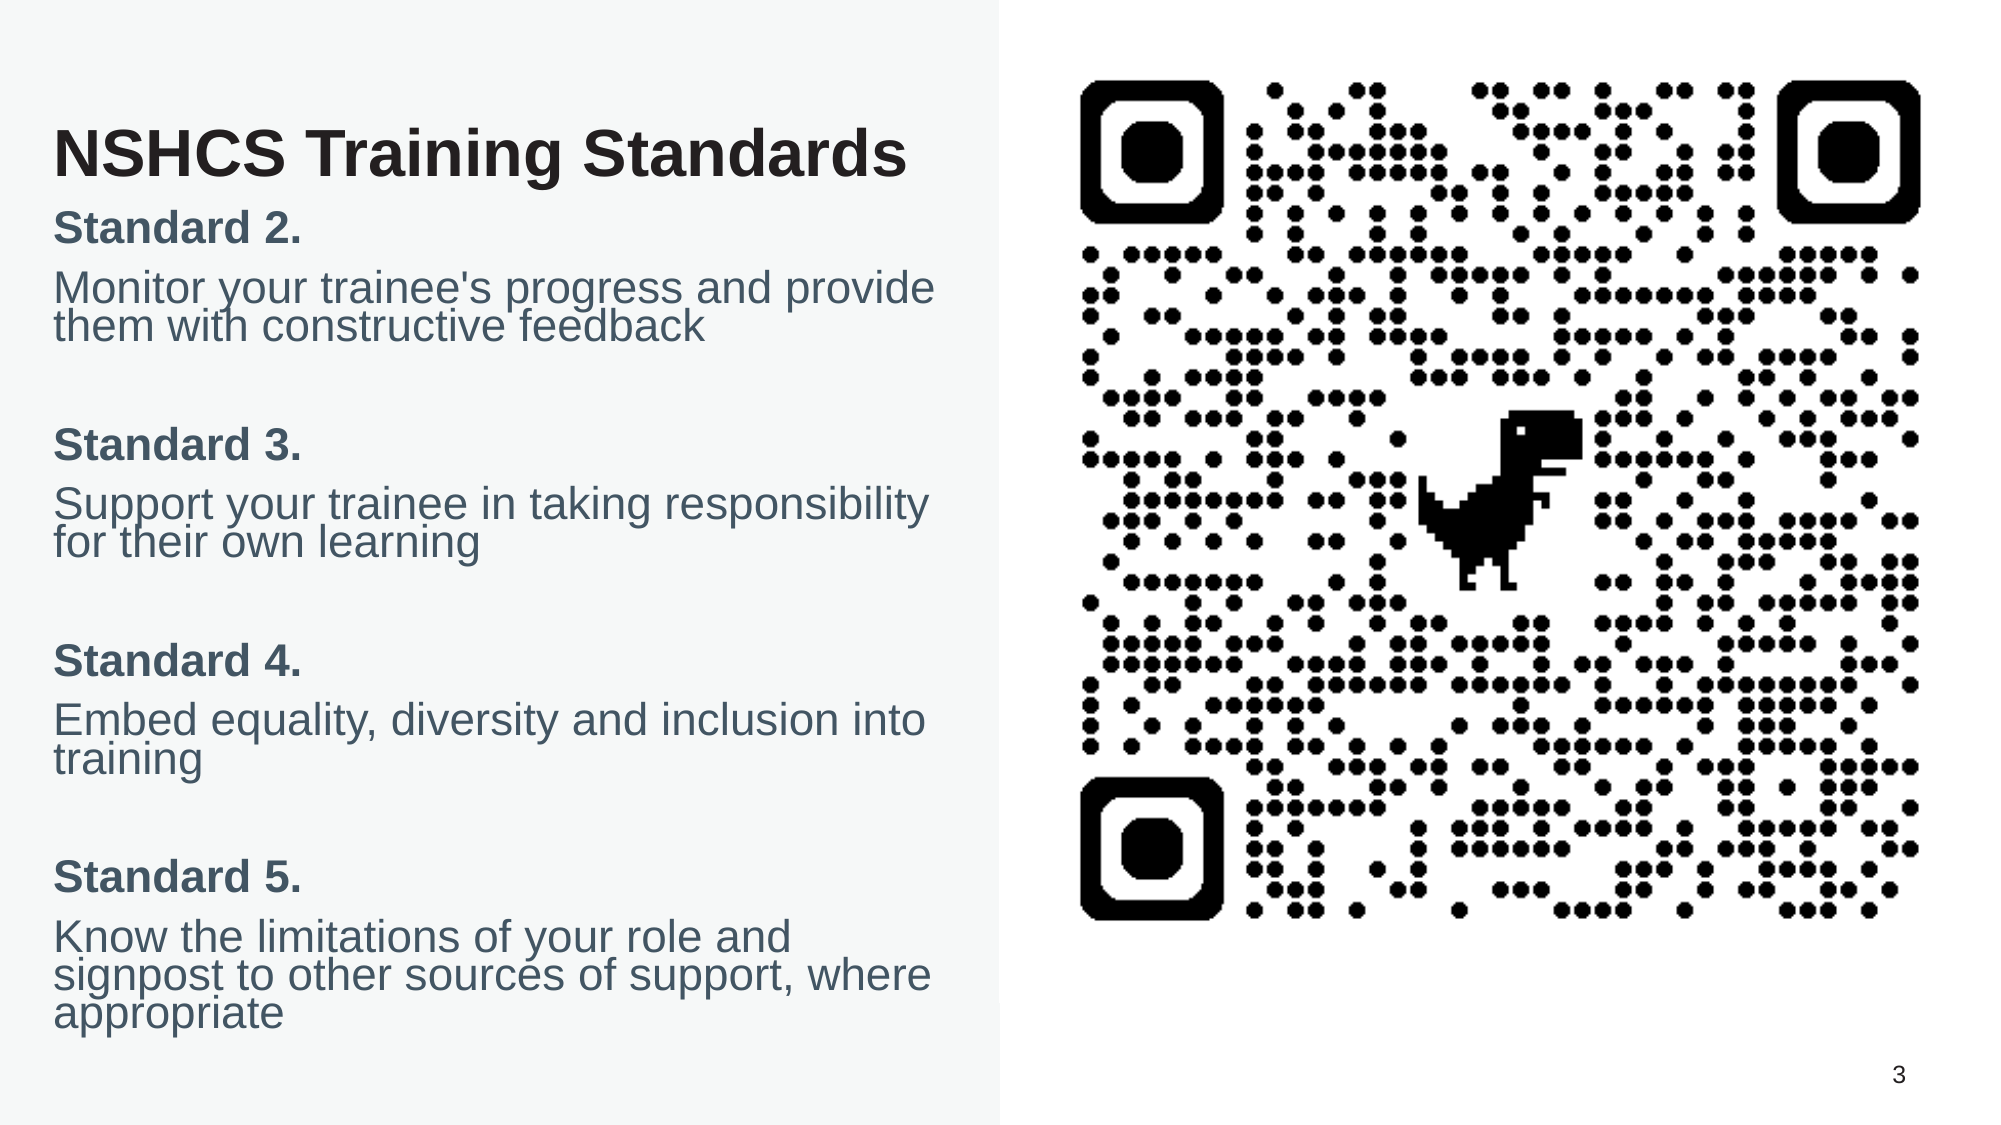

# NSHCS Training Standards
Standard 2.
Monitor your trainee's progress and provide them with constructive feedback
Standard 3.
Support your trainee in taking responsibility for their own learning
Standard 4.
Embed equality, diversity and inclusion into training
Standard 5.
Know the limitations of your role and signpost to other sources of support, where appropriate